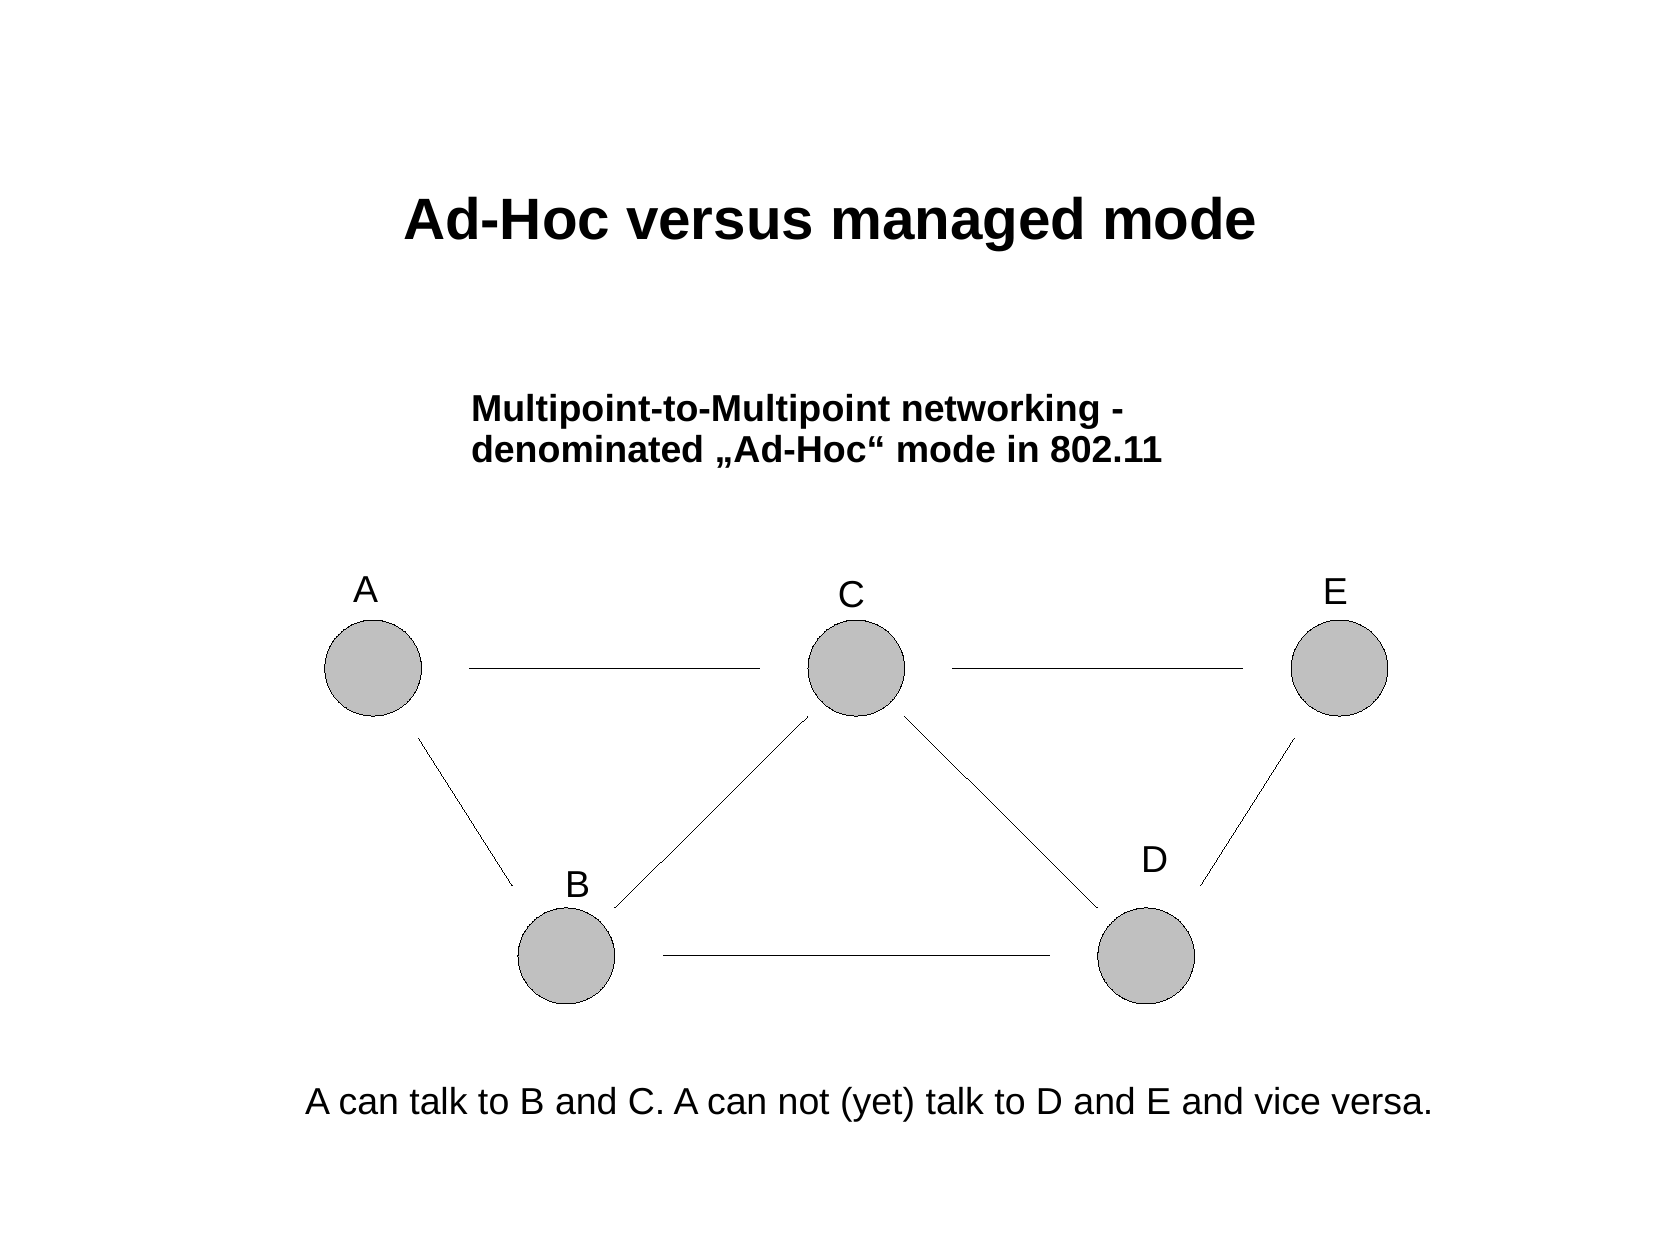

Ad-Hoc versus managed mode
Multipoint-to-Multipoint networking -
denominated „Ad-Hoc“ mode in 802.11
A
E
C
D
B
A can talk to B and C. A can not (yet) talk to D and E and vice versa.